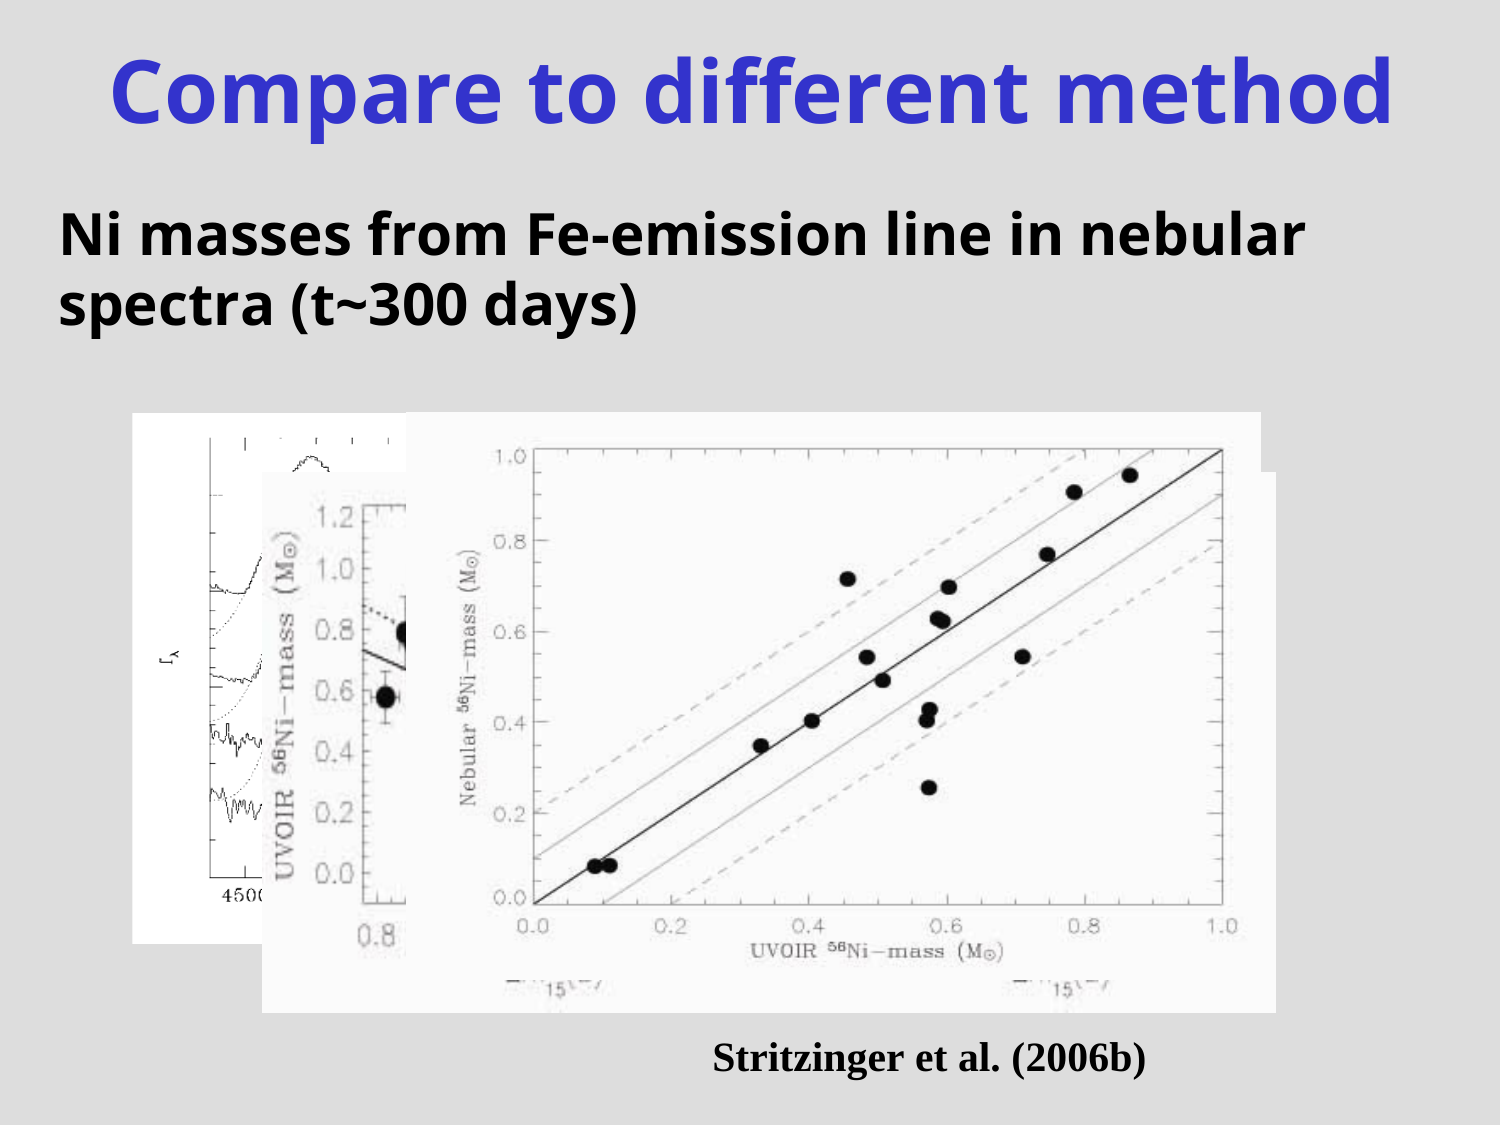

Compare to different method
Ni masses from Fe-emission line in nebular
spectra (t~300 days)
Mazzali et al. 1998
Stritzinger et al. (2006b)